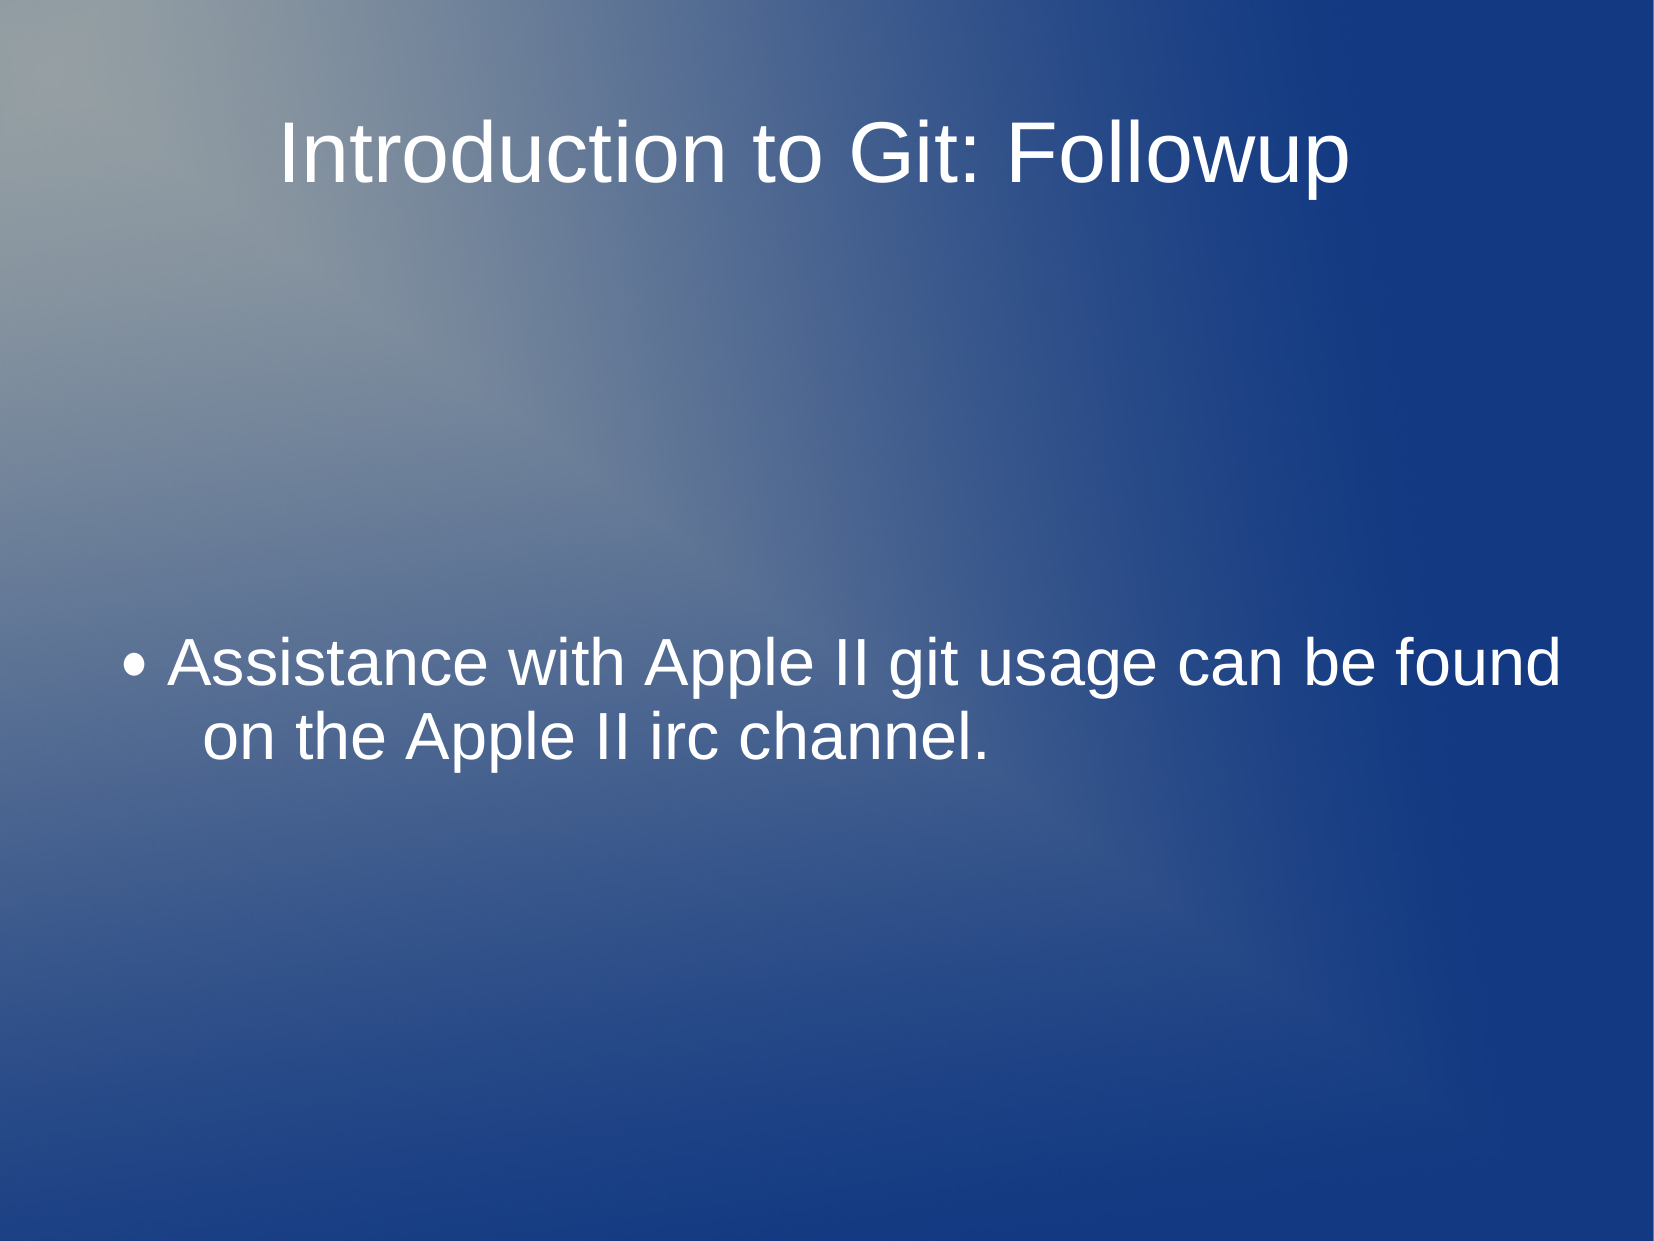

# Introduction to Git: Followup
Assistance with Apple II git usage can be found on the Apple II irc channel.